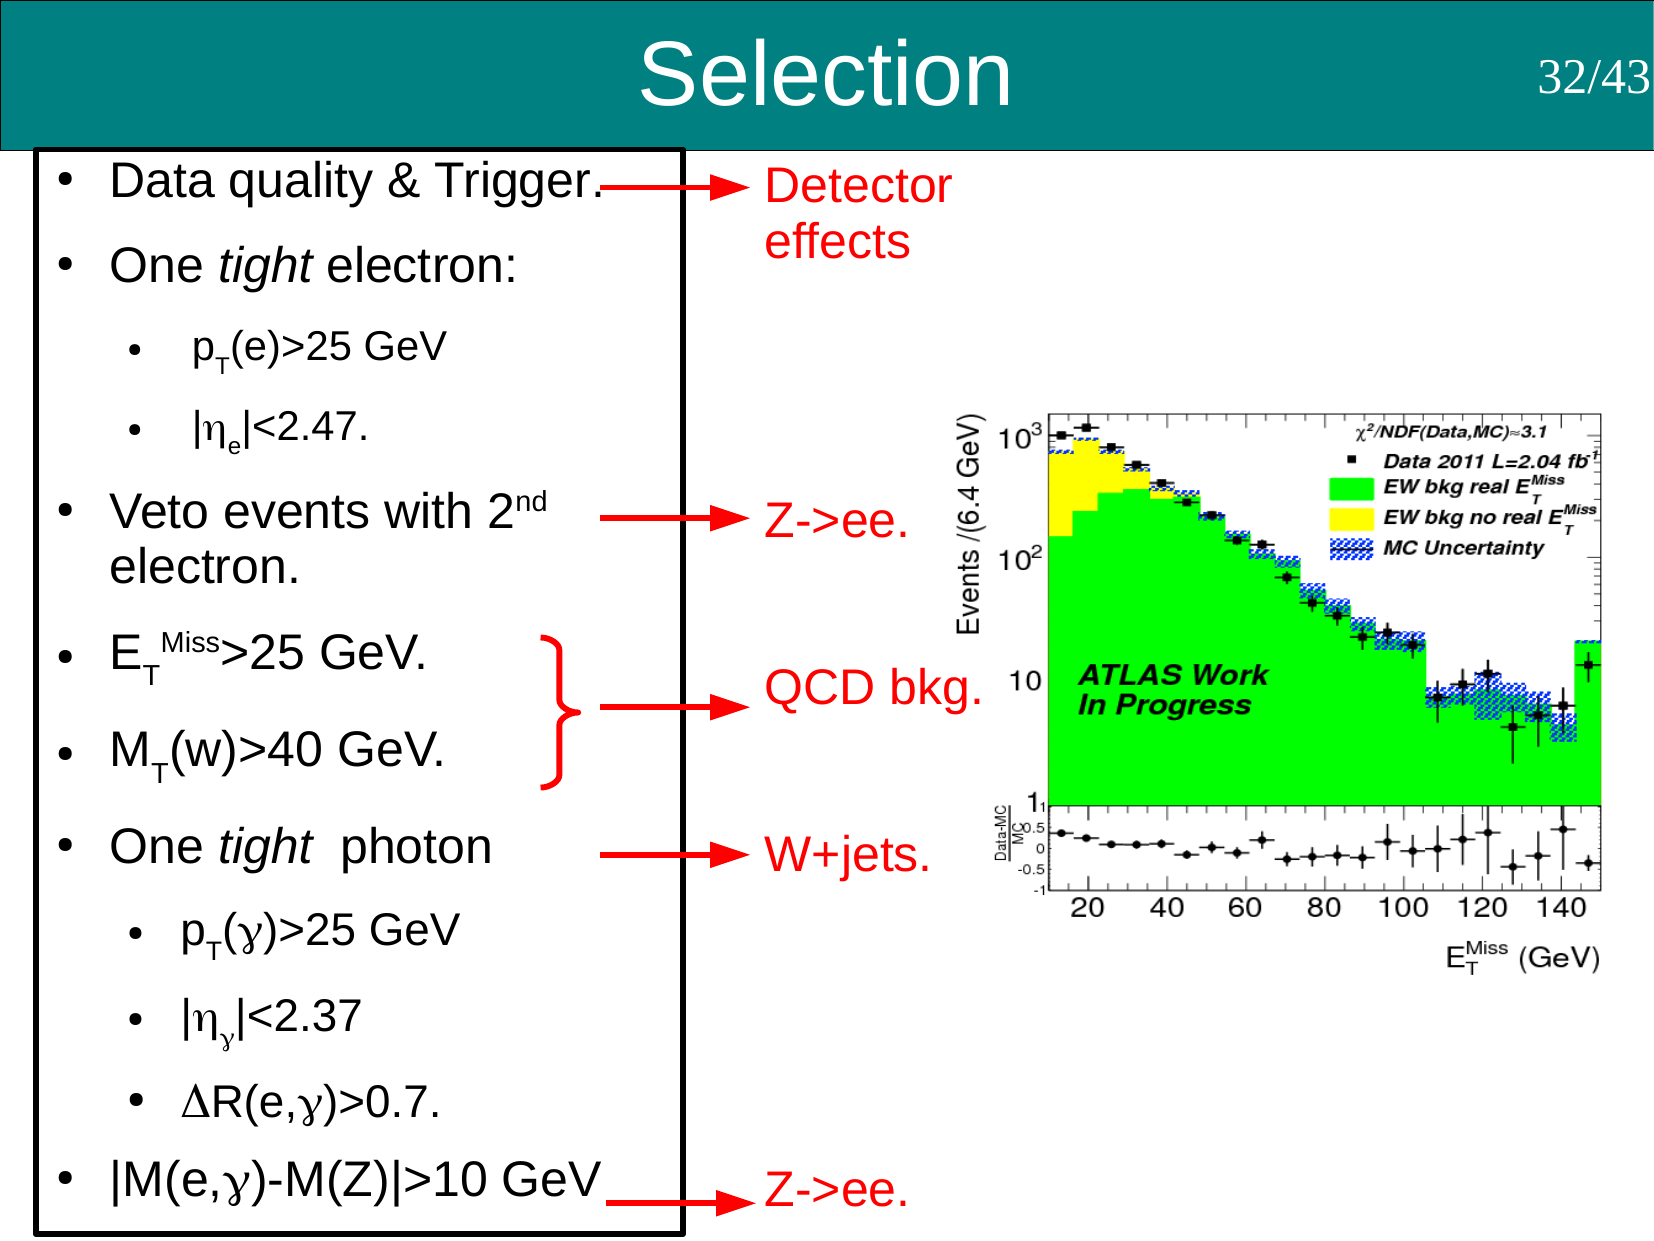

# Selection
32
Data quality & Trigger.
One tight electron:
 pT(e)>25 GeV
 |he|<2.47.
Veto events with 2nd electron.
ETMiss>25 GeV.
MT(w)>40 GeV.
One tight photon
pT()>25 GeV
|h|<2.37
DR(e,)>0.7.
|M(e,)-M(Z)|>10 GeV
Detector effects
Z->ee.
QCD bkg.
W+jets.
Z->ee.